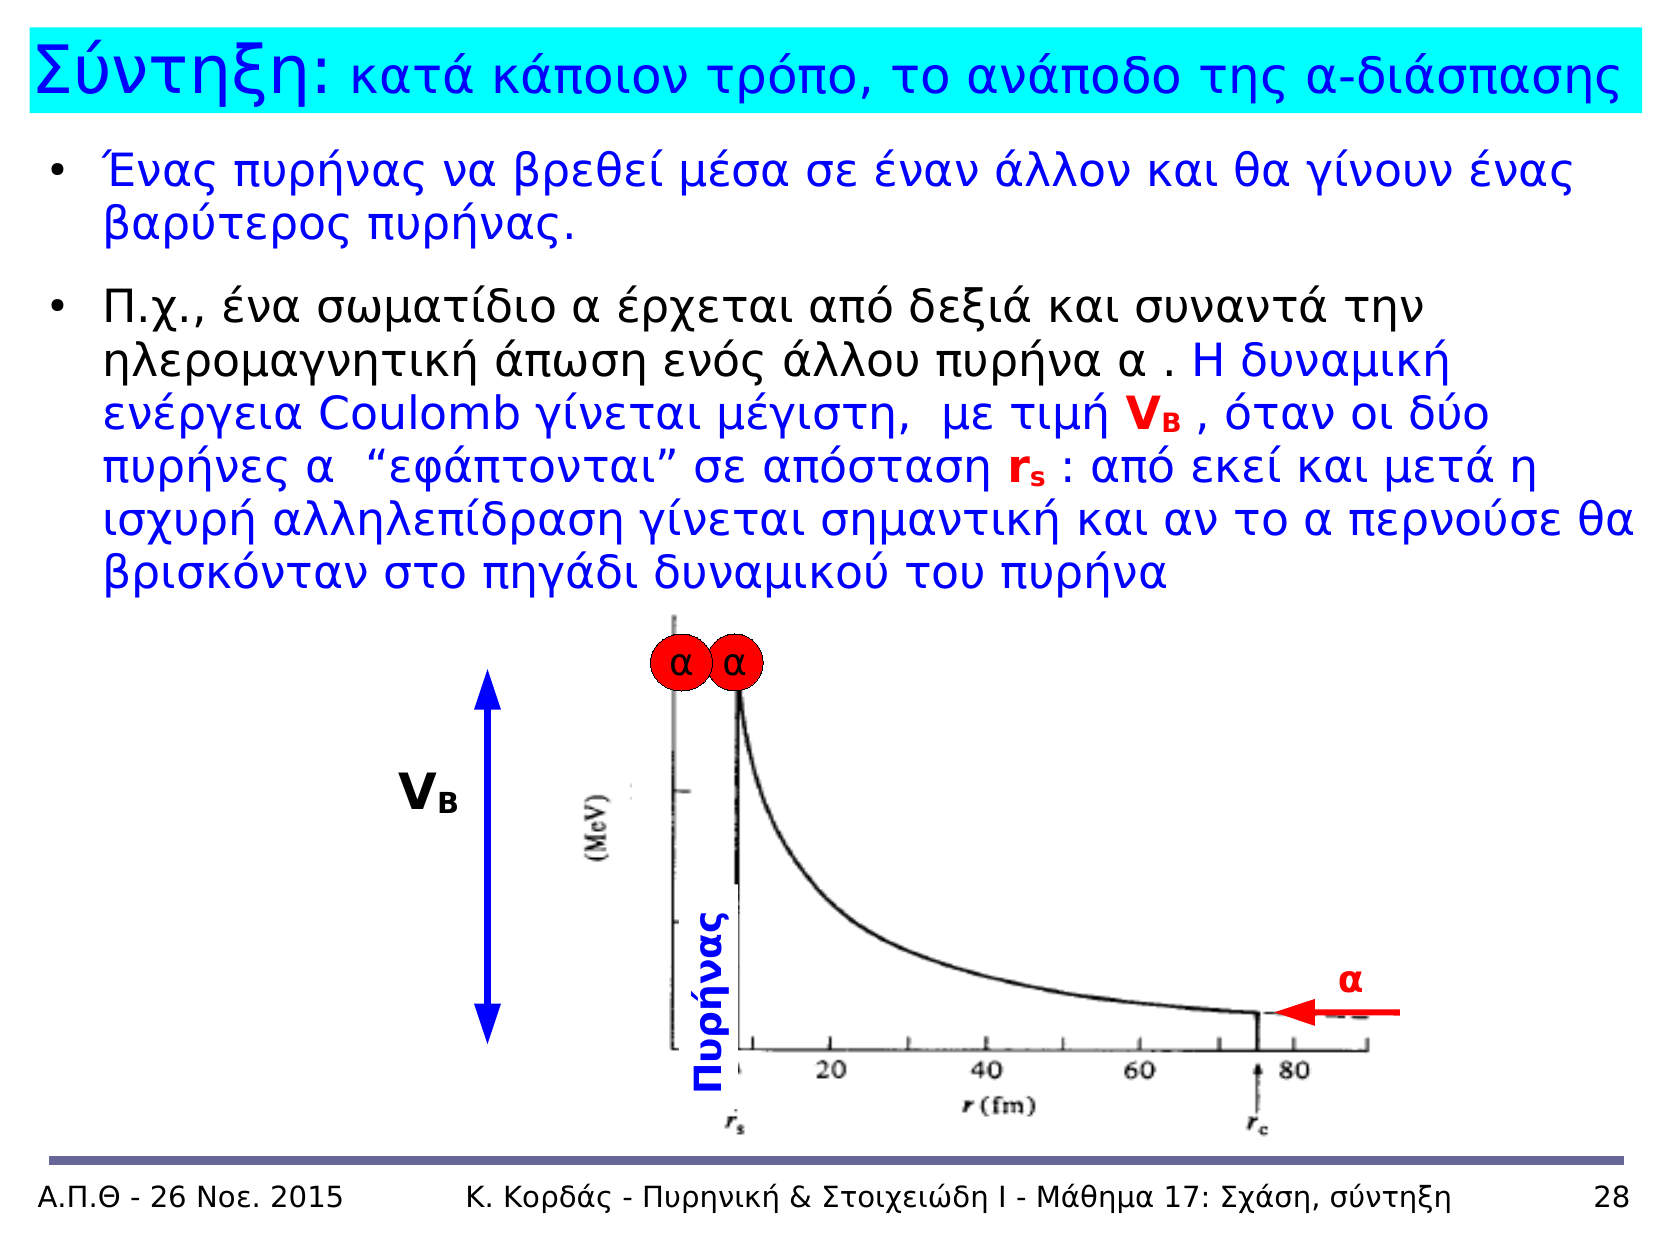

# Σύντηξη: κατά κάποιον τρόπο, το ανάποδο της α-διάσπασης
Ένας πυρήνας να βρεθεί μέσα σε έναν άλλον και θα γίνουν ένας βαρύτερος πυρήνας.
Π.χ., ένα σωματίδιο α έρχεται από δεξιά και συναντά την ηλερομαγνητική άπωση ενός άλλου πυρήνα α . Η δυναμική ενέργεια Coulomb γίνεται μέγιστη, με τιμή VB , όταν οι δύο πυρήνες α “εφάπτονται” σε απόσταση rs : από εκεί και μετά η ισχυρή αλληλεπίδραση γίνεται σημαντική και αν το α περνούσε θα βρισκόνταν στο πηγάδι δυναμικού του πυρήνα
α
α
VB
α
Πυρήνας
Α.Π.Θ - 26 Νοε. 2015
Κ. Κορδάς - Πυρηνική & Στοιχειώδη Ι - Μάθημα 17: Σχάση, σύντηξη
28